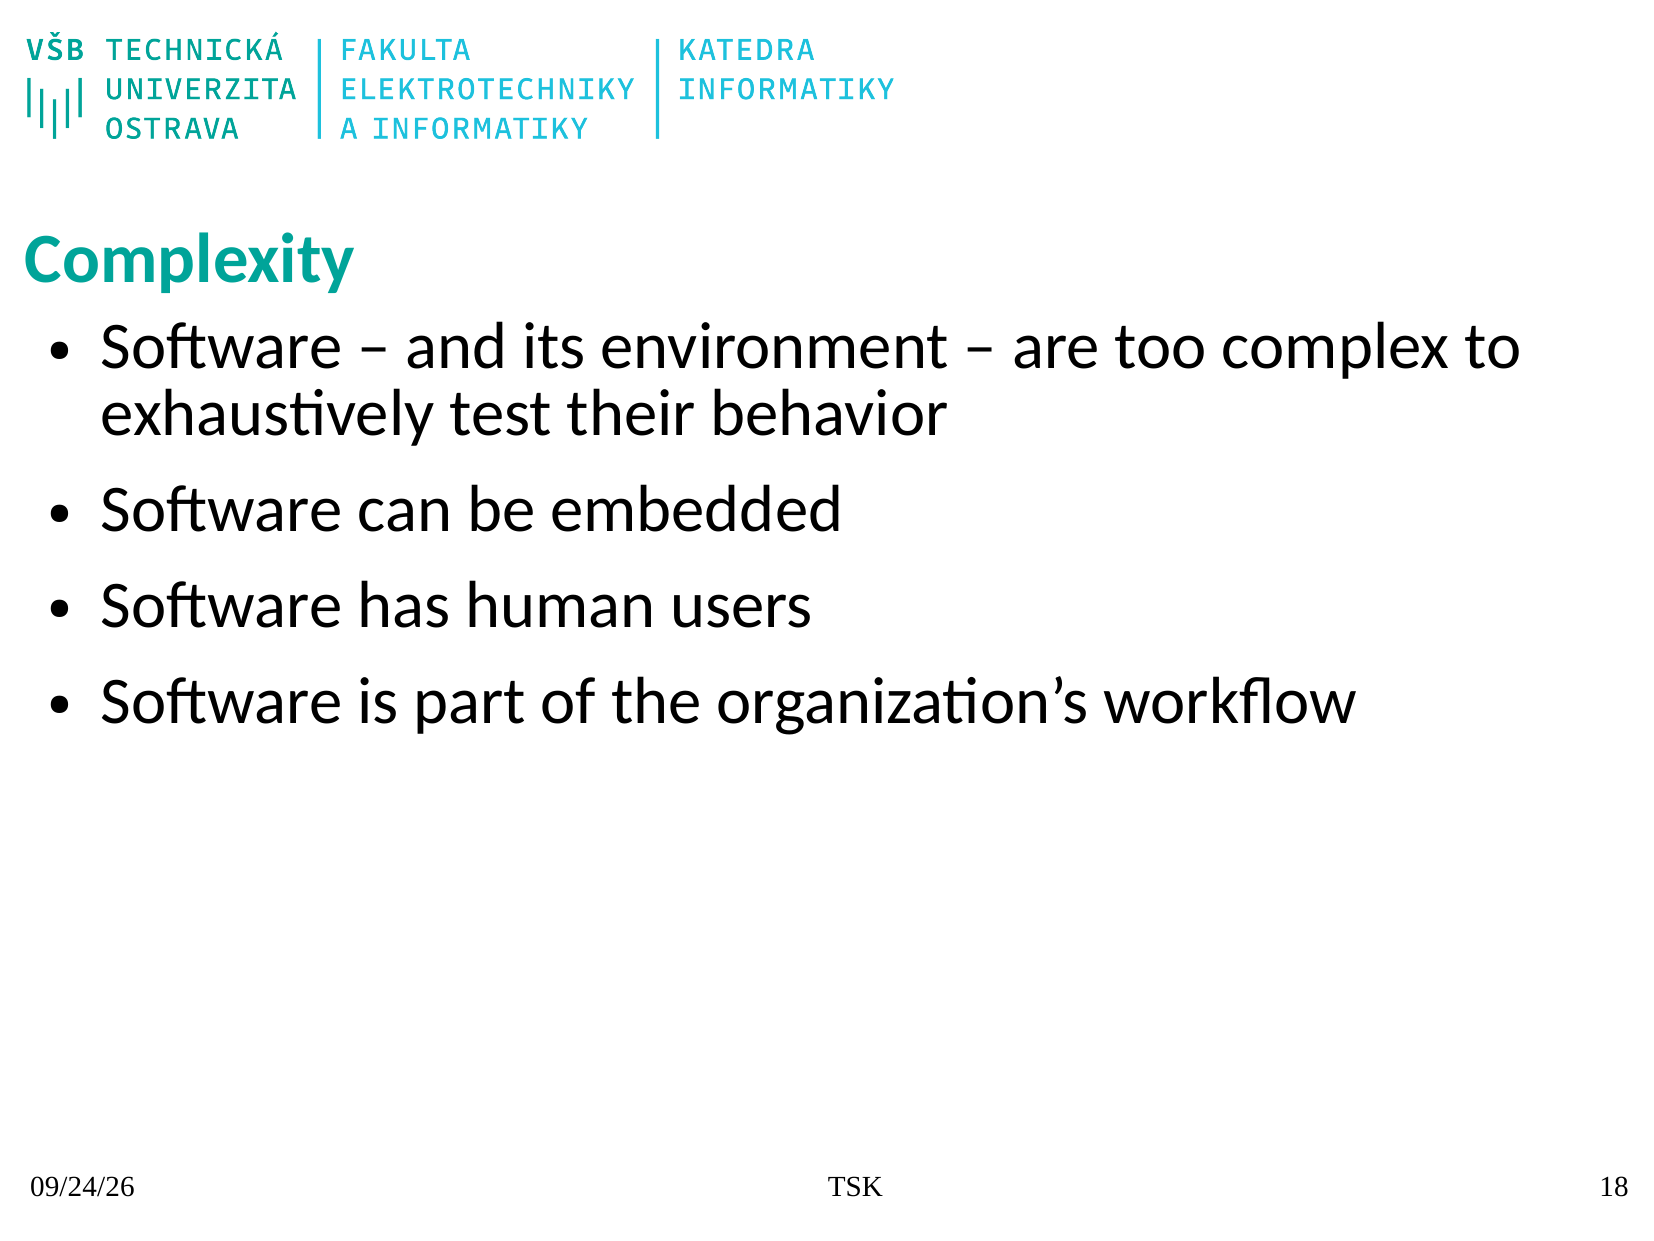

# Complexity
Software – and its environment – are too complex to exhaustively test their behavior
Software can be embedded
Software has human users
Software is part of the organization’s workflow
TSK
18